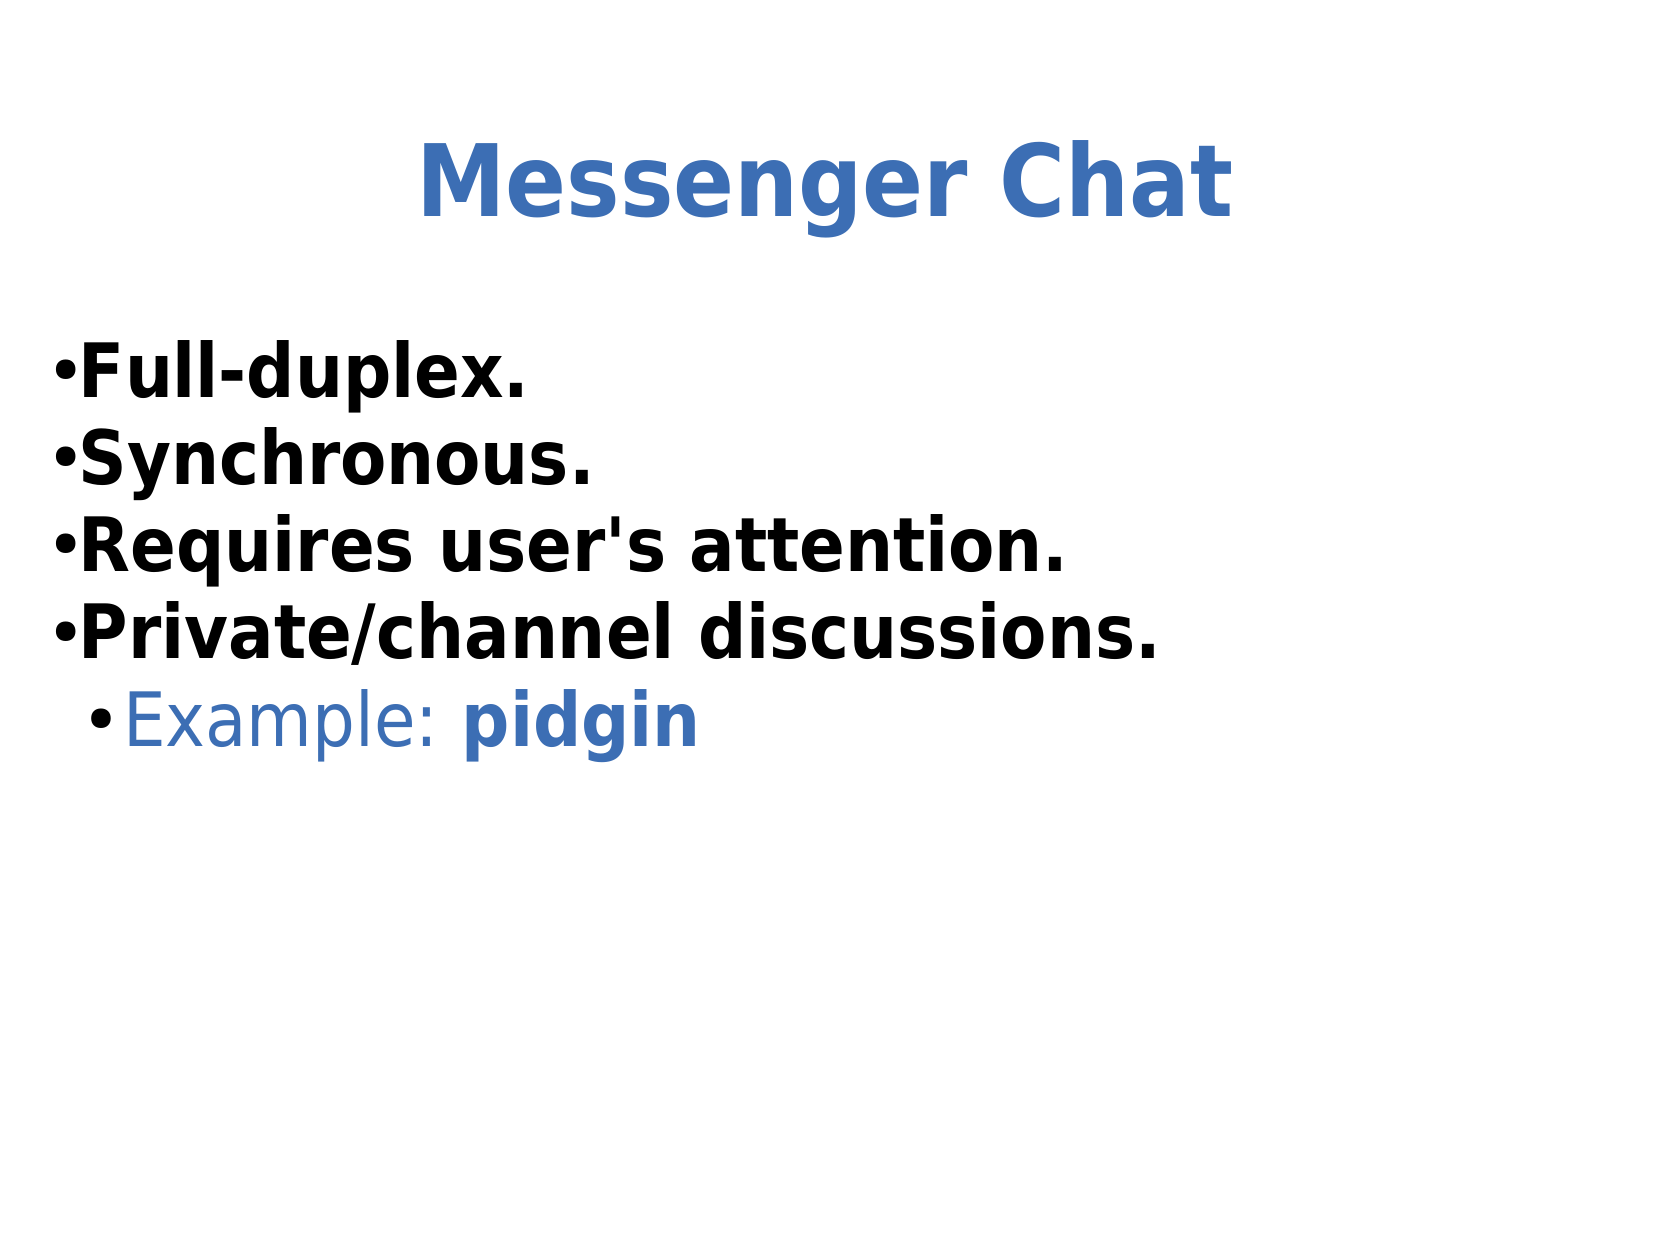

Messenger Chat
Full-duplex.
Synchronous.
Requires user's attention.
Private/channel discussions.
Example: pidgin